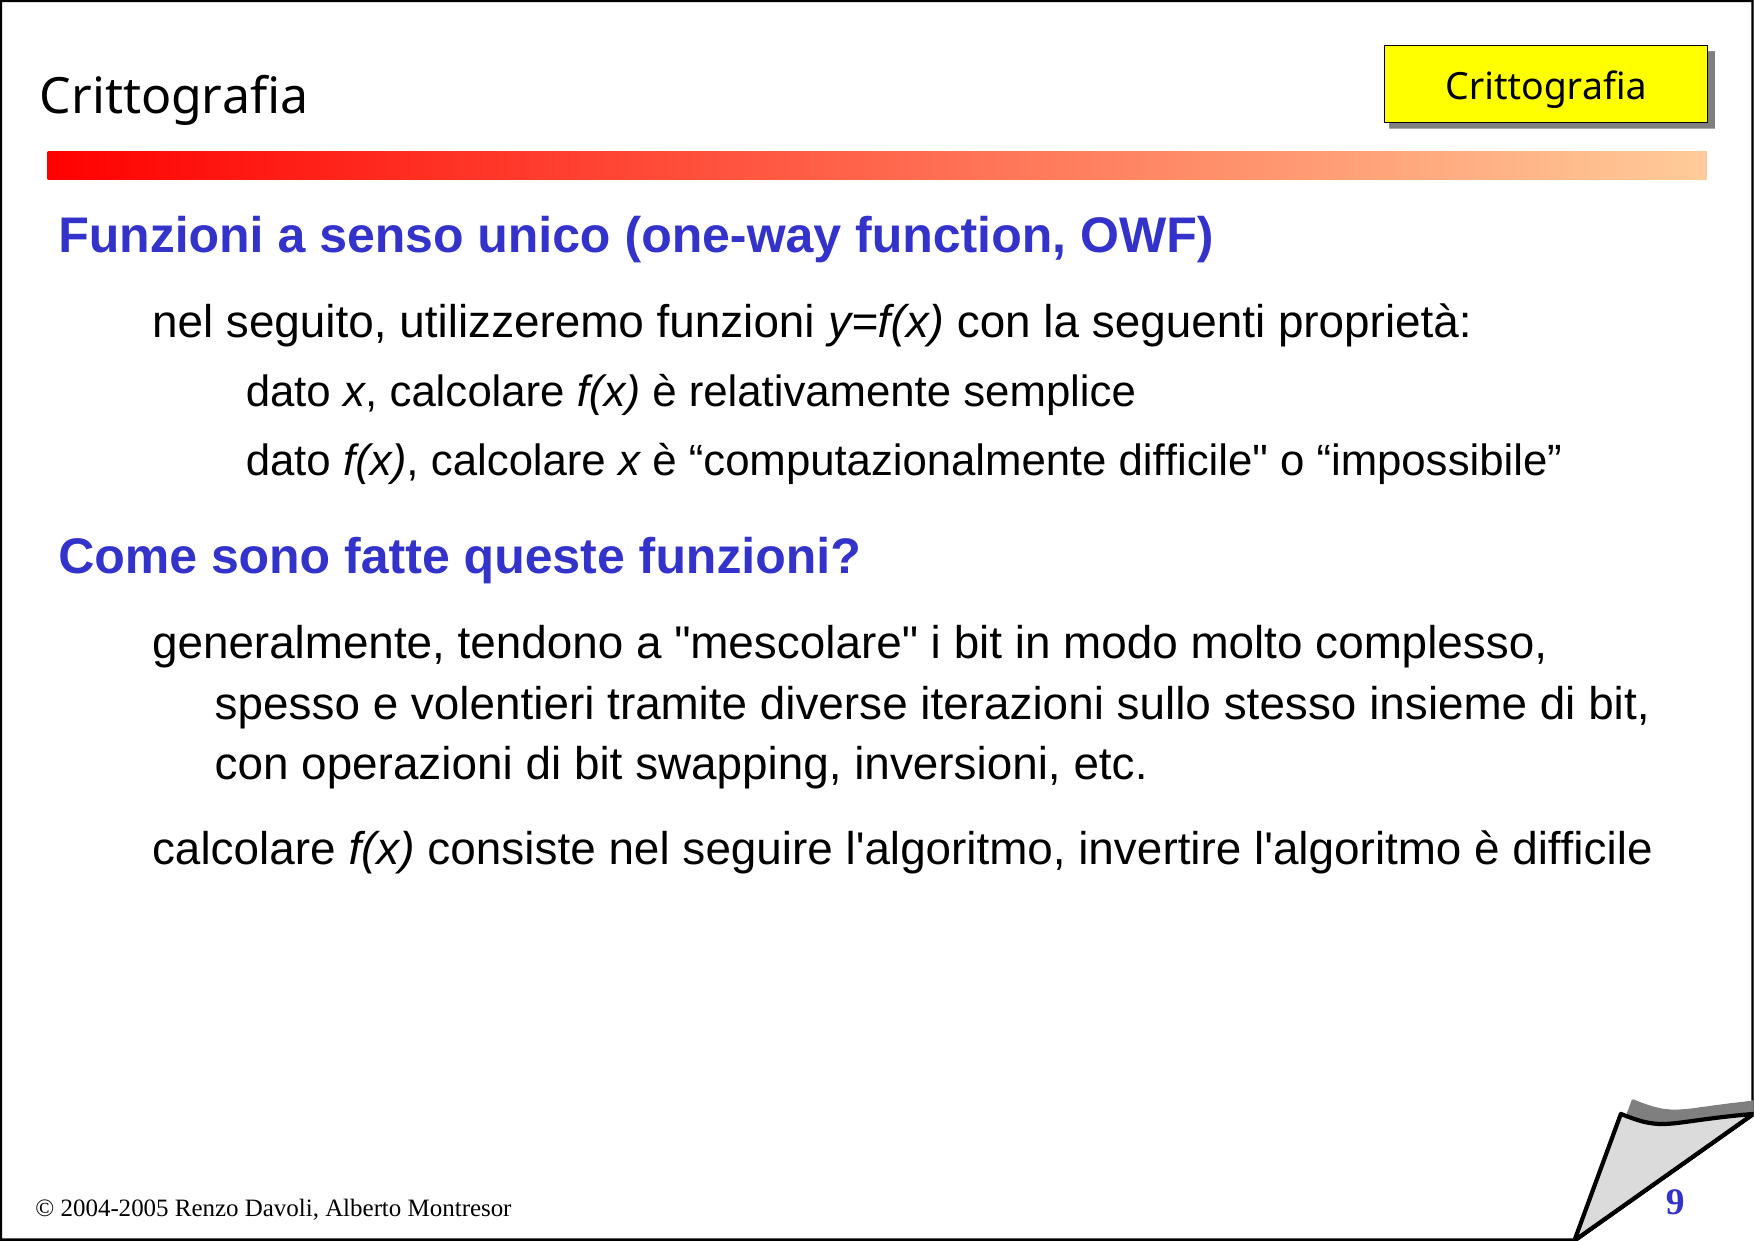

Crittografia
# Crittografia
Funzioni a senso unico (one-way function, OWF)
nel seguito, utilizzeremo funzioni y=f(x) con la seguenti proprietà:
dato x, calcolare f(x) è relativamente semplice
dato f(x), calcolare x è “computazionalmente difficile" o “impossibile”
Come sono fatte queste funzioni?
generalmente, tendono a "mescolare" i bit in modo molto complesso, spesso e volentieri tramite diverse iterazioni sullo stesso insieme di bit, con operazioni di bit swapping, inversioni, etc.
calcolare f(x) consiste nel seguire l'algoritmo, invertire l'algoritmo è difficile